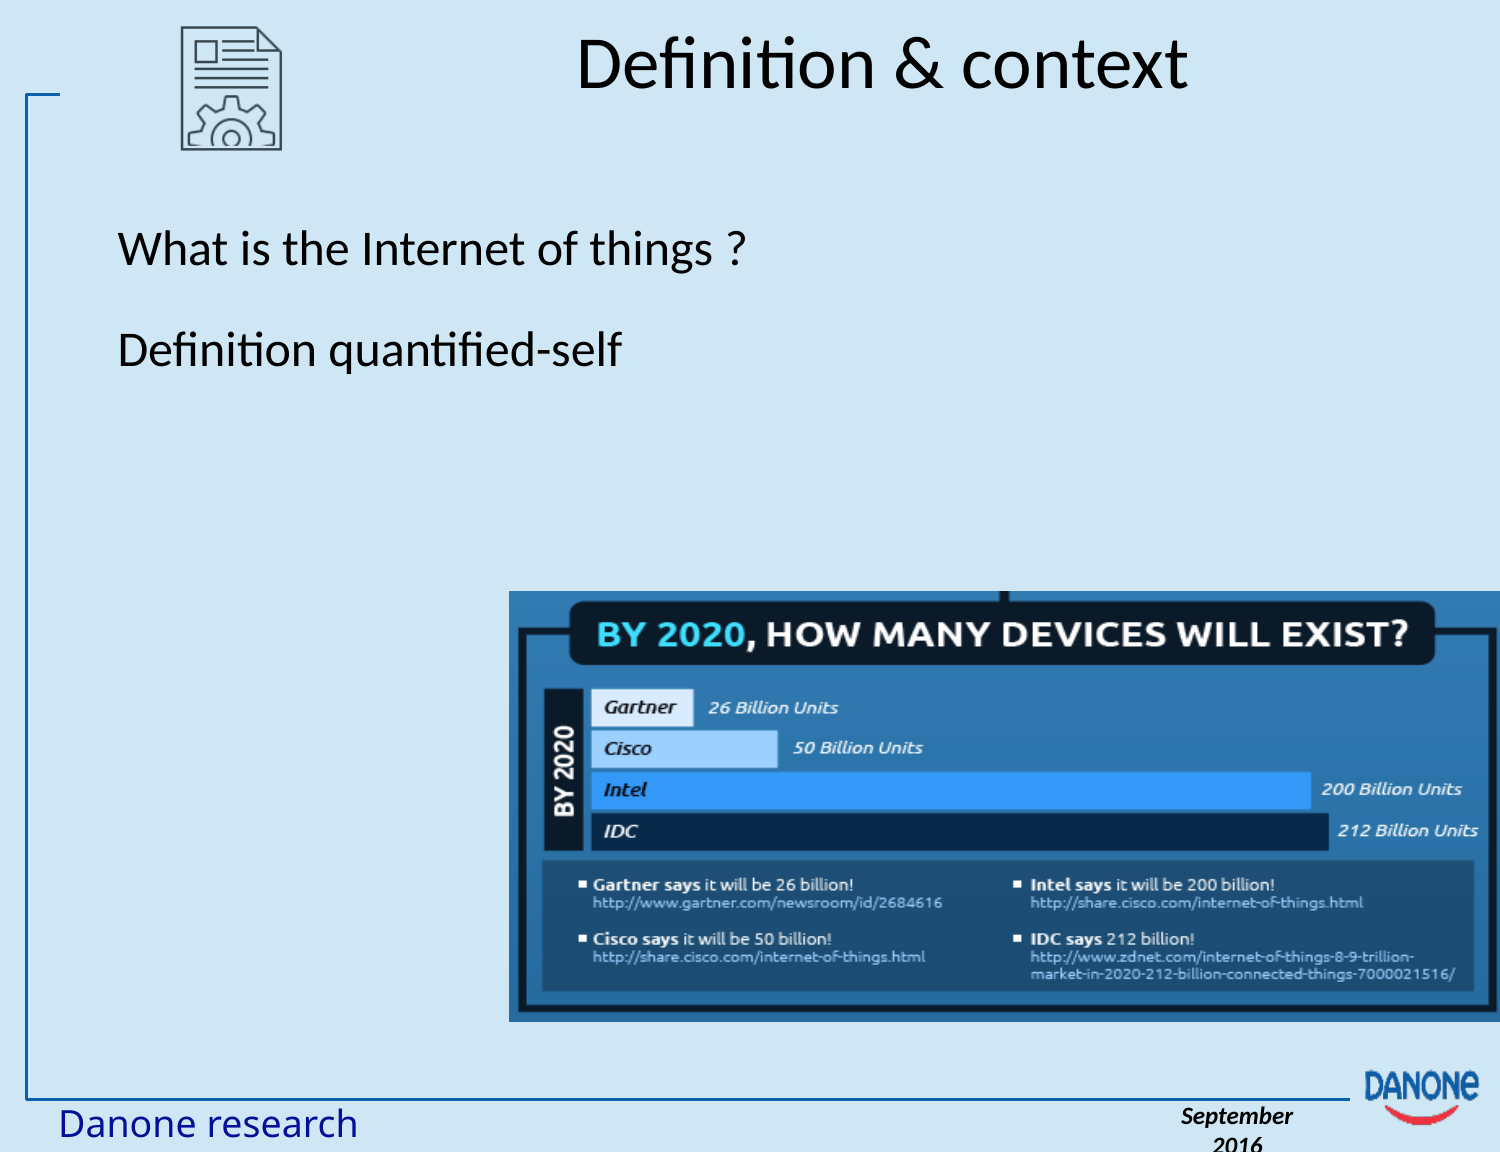

Definition & context
What is the Internet of things ?
Definition quantified-self
Danone research
September 2016